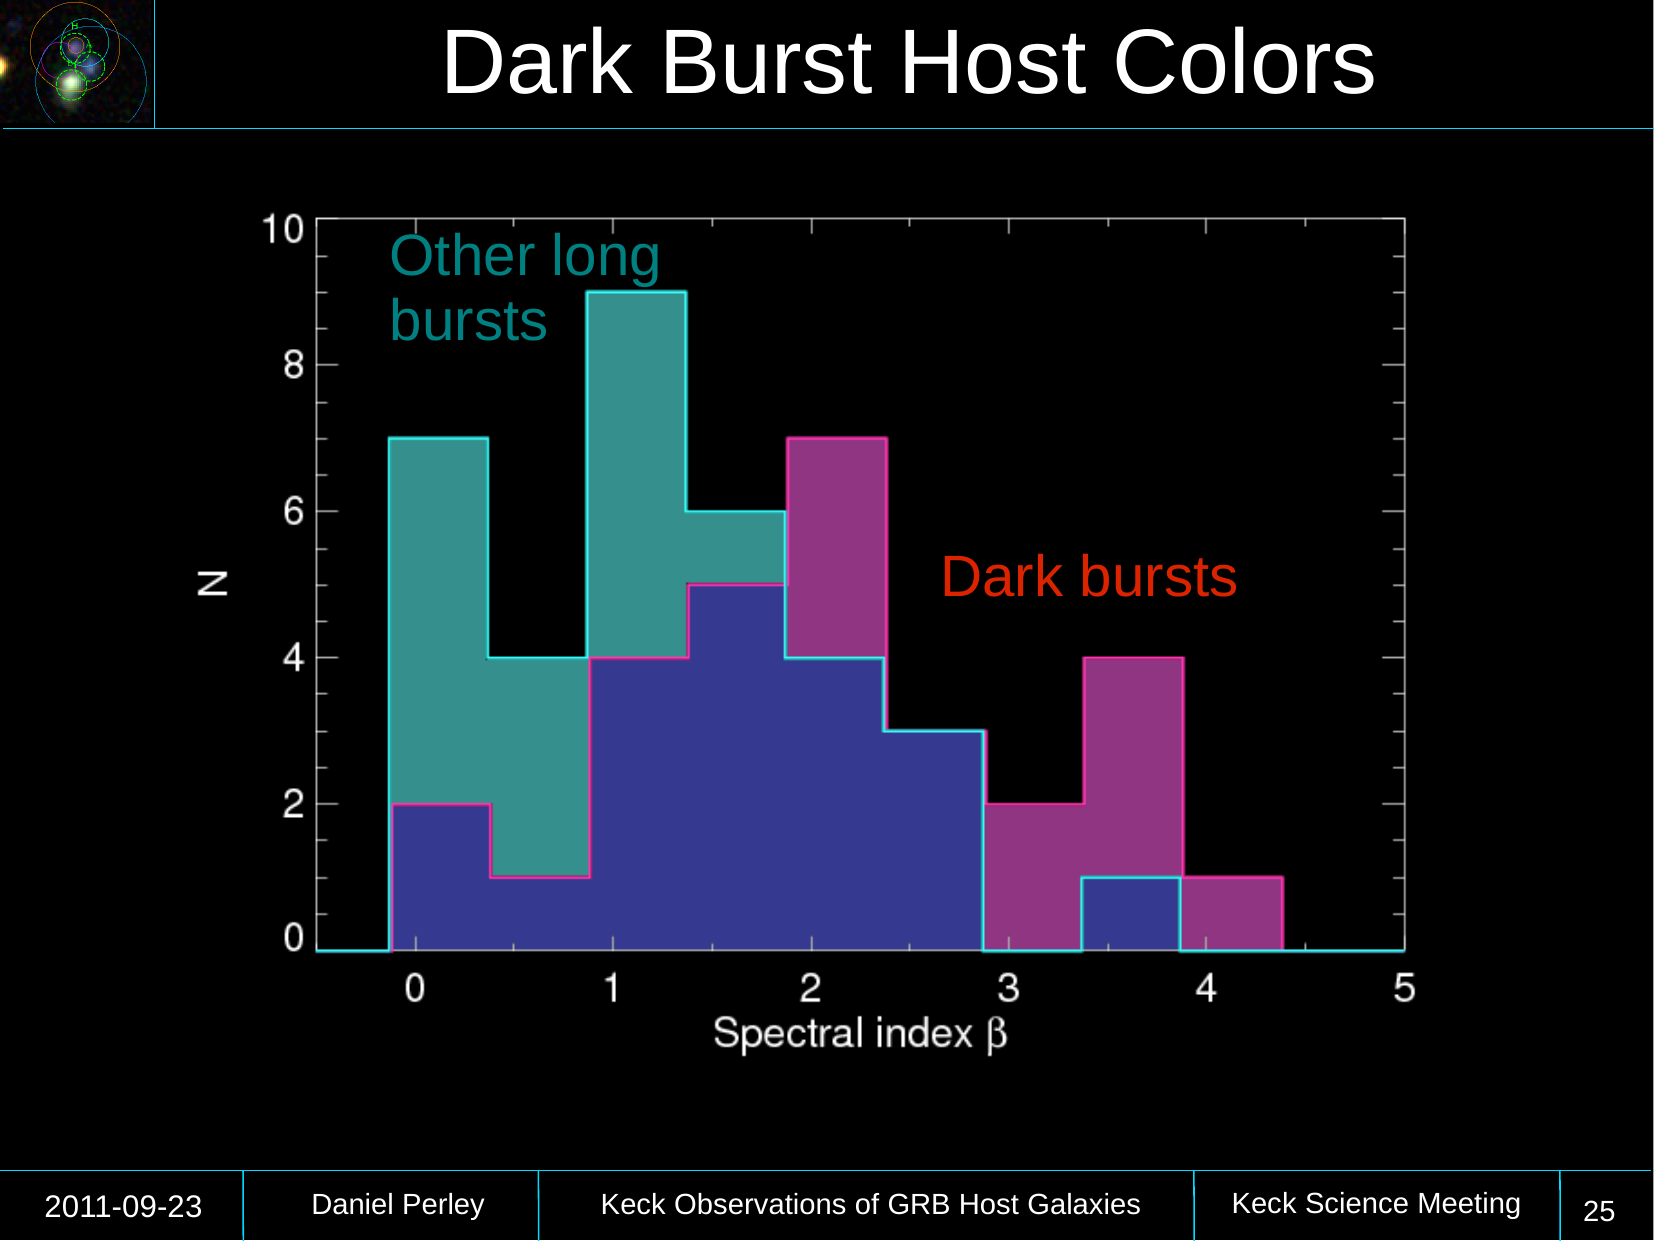

# Dark Burst Host Colors
Other long bursts
Dark bursts
25